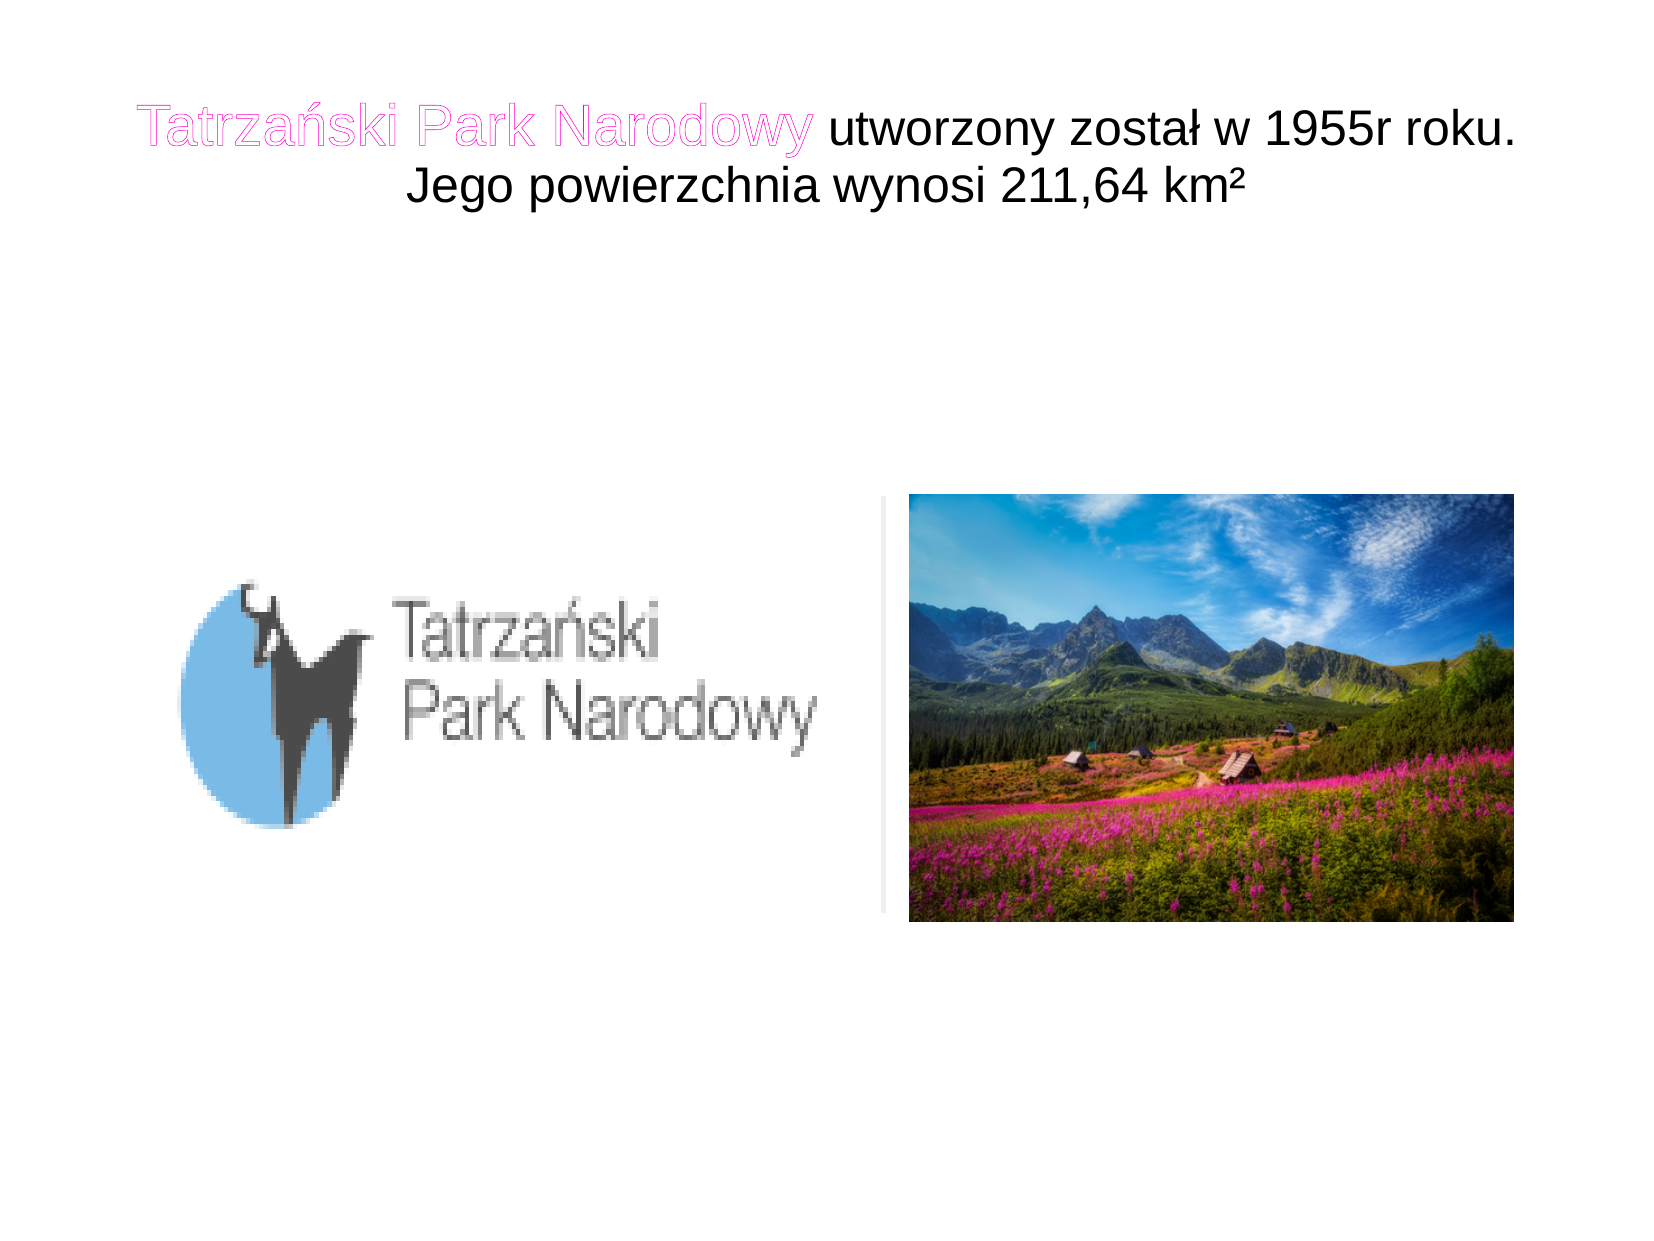

# Tatrzański Park Narodowy utworzony został w 1955r roku. Jego powierzchnia wynosi 211,64 km²